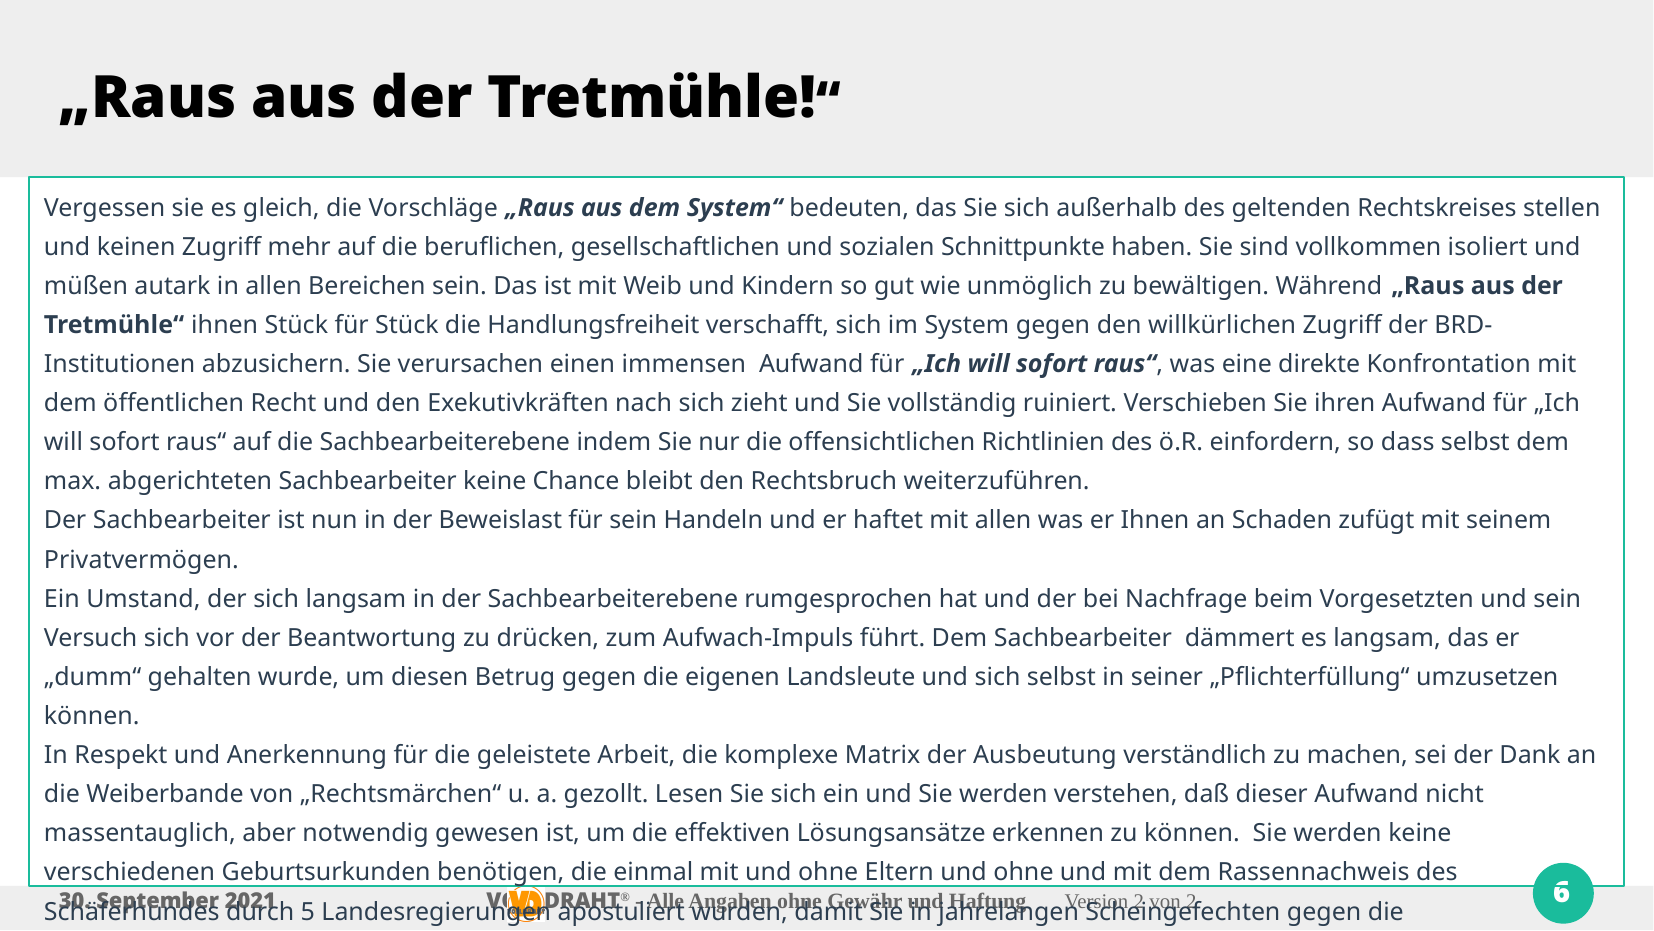

# „Raus aus der Tretmühle!“
Vergessen sie es gleich, die Vorschläge „Raus aus dem System“ bedeuten, das Sie sich außerhalb des geltenden Rechtskreises stellen und keinen Zugriff mehr auf die beruflichen, gesellschaftlichen und sozialen Schnittpunkte haben. Sie sind vollkommen isoliert und müßen autark in allen Bereichen sein. Das ist mit Weib und Kindern so gut wie unmöglich zu bewältigen. Während „Raus aus der Tretmühle“ ihnen Stück für Stück die Handlungsfreiheit verschafft, sich im System gegen den willkürlichen Zugriff der BRD-Institutionen abzusichern. Sie verursachen einen immensen Aufwand für „Ich will sofort raus“, was eine direkte Konfrontation mit dem öffentlichen Recht und den Exekutivkräften nach sich zieht und Sie vollständig ruiniert. Verschieben Sie ihren Aufwand für „Ich will sofort raus“ auf die Sachbearbeiterebene indem Sie nur die offensichtlichen Richtlinien des ö.R. einfordern, so dass selbst dem max. abgerichteten Sachbearbeiter keine Chance bleibt den Rechtsbruch weiterzuführen.
Der Sachbearbeiter ist nun in der Beweislast für sein Handeln und er haftet mit allen was er Ihnen an Schaden zufügt mit seinem Privatvermögen.
Ein Umstand, der sich langsam in der Sachbearbeiterebene rumgesprochen hat und der bei Nachfrage beim Vorgesetzten und sein Versuch sich vor der Beantwortung zu drücken, zum Aufwach-Impuls führt. Dem Sachbearbeiter dämmert es langsam, das er „dumm“ gehalten wurde, um diesen Betrug gegen die eigenen Landsleute und sich selbst in seiner „Pflichterfüllung“ umzusetzen können.
In Respekt und Anerkennung für die geleistete Arbeit, die komplexe Matrix der Ausbeutung verständlich zu machen, sei der Dank an die Weiberbande von „Rechtsmärchen“ u. a. gezollt. Lesen Sie sich ein und Sie werden verstehen, daß dieser Aufwand nicht massentauglich, aber notwendig gewesen ist, um die effektiven Lösungsansätze erkennen zu können. Sie werden keine verschiedenen Geburtsurkunden benötigen, die einmal mit und ohne Eltern und ohne und mit dem Rassennachweis des Schäferhundes durch 5 Landesregierungen apostuliert wurden, damit Sie in jahrelangen Scheingefechten gegen die beratungsresistenten Sachbearbeiter alle Nervenund Ihr gesamtes Vermögen verlieren, um dann festzustellen, dass Ihre Frau und Ihre Kinder längst ausgewandert sind, ohne das Sie einen Schritt „Raus aus dem System“ geschafft haben.
Hinweis: Das bis zum Höhepunkt des Genozids im April 2023 , die Sachbearbeiter, medizinisches Pflegepersonal, Polizisten eben die Geimpften (Corona-Zombies) sukzessive verrecken und die Bearbeitung der Sozialleistungen bis Ende 2022 eingestellt wird. The walking death is started.
Geburtsurkunde
(Wertpapier)
Einheitsperson
MEYER, MAX
Personalausweis / Reisepass
als
Juristische Person (JP)
als
Rechtsobjekt
Sachrecht
Handlungsfähig
30. September 2021
VOLLDRAHT® - Alle Angaben ohne Gewähr und Haftung